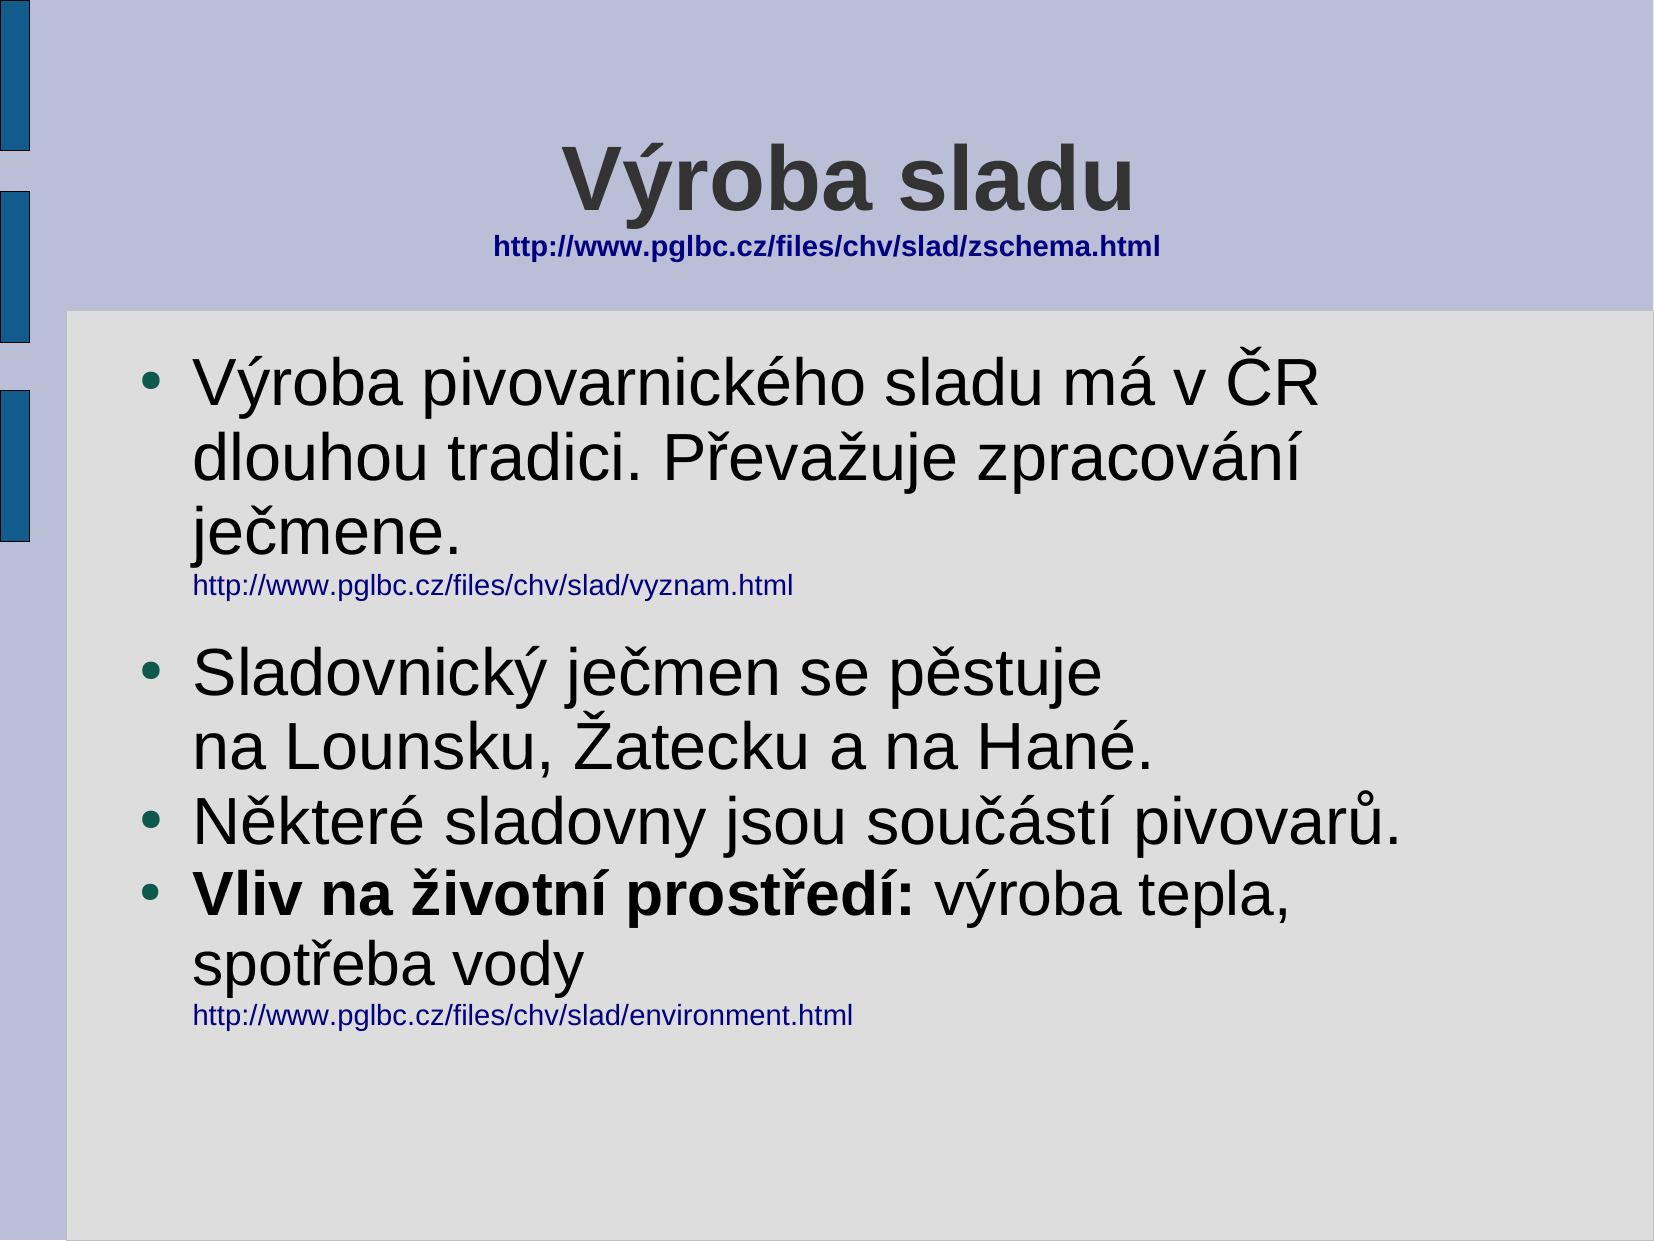

# Výroba sladu http://www.pglbc.cz/files/chv/slad/zschema.html
Výroba pivovarnického sladu má v ČR dlouhou tradici. Převažuje zpracování ječmene.
http://www.pglbc.cz/files/chv/slad/vyznam.html
Sladovnický ječmen se pěstuje
na Lounsku, Žatecku a na Hané.
Některé sladovny jsou součástí pivovarů.
Vliv na životní prostředí: výroba tepla, spotřeba vody
http://www.pglbc.cz/files/chv/slad/environment.html